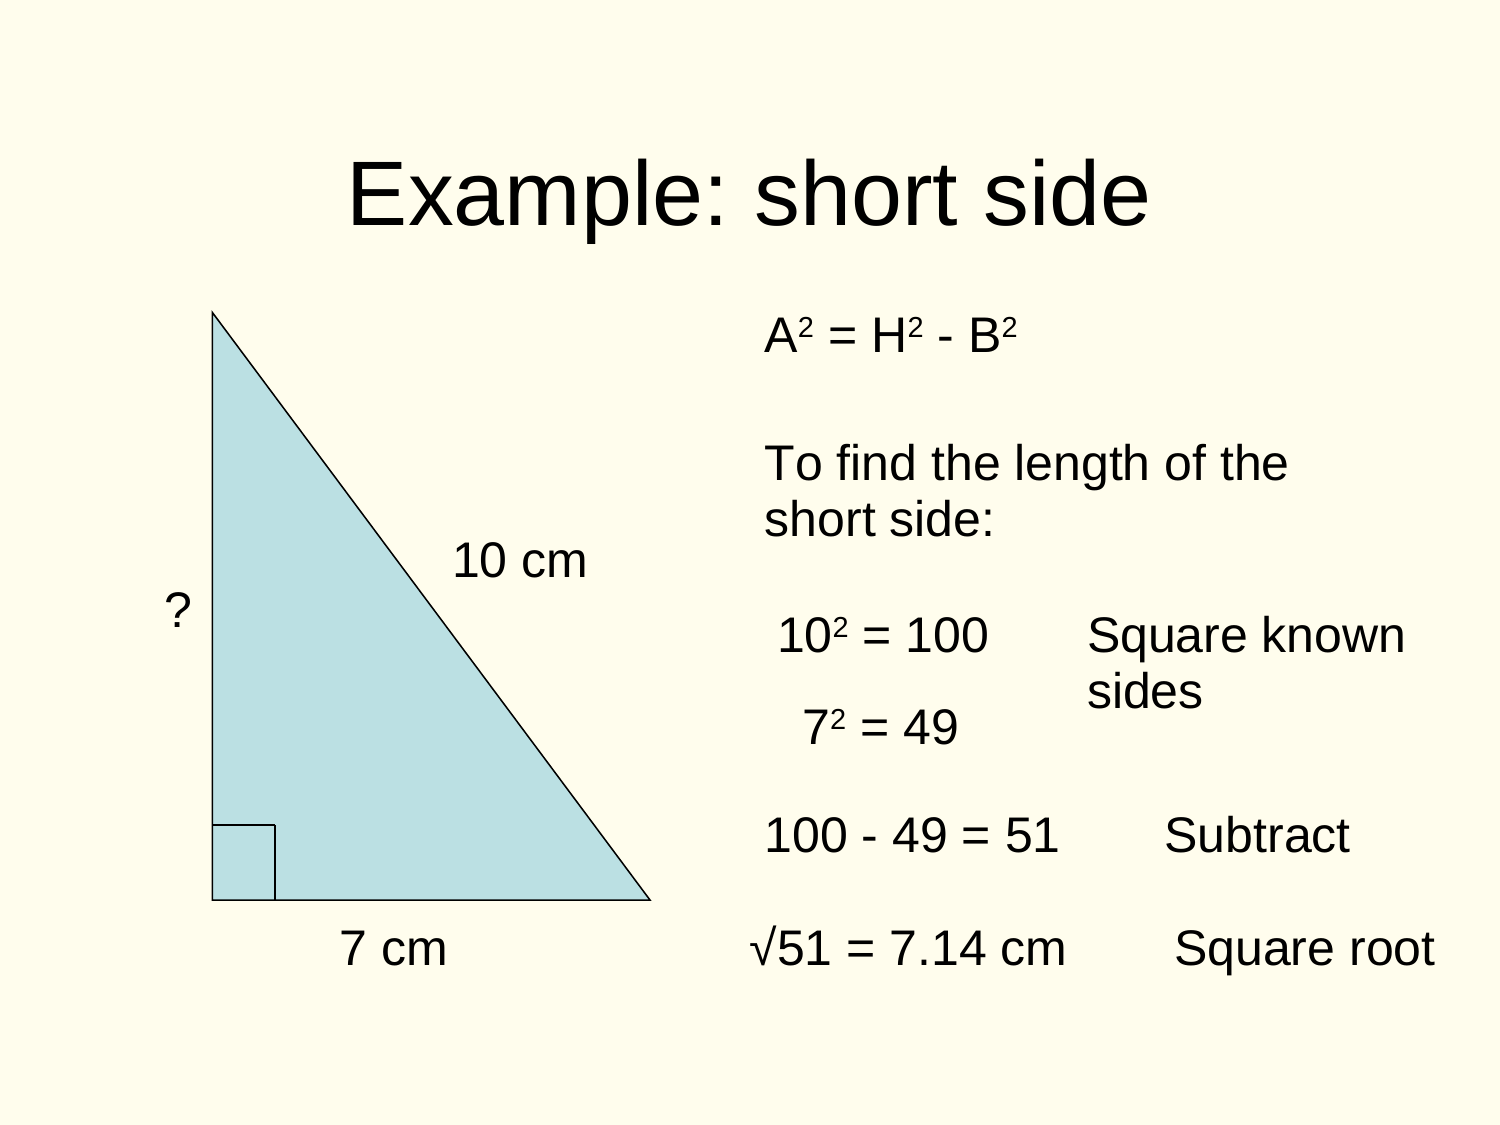

# Example: short side
A2 = H2 - B2
To find the length of the short side:
10 cm
?
102 = 100
Square known sides
72 = 49
100 - 49 = 51
Subtract
7 cm
√51 = 7.14 cm
Square root